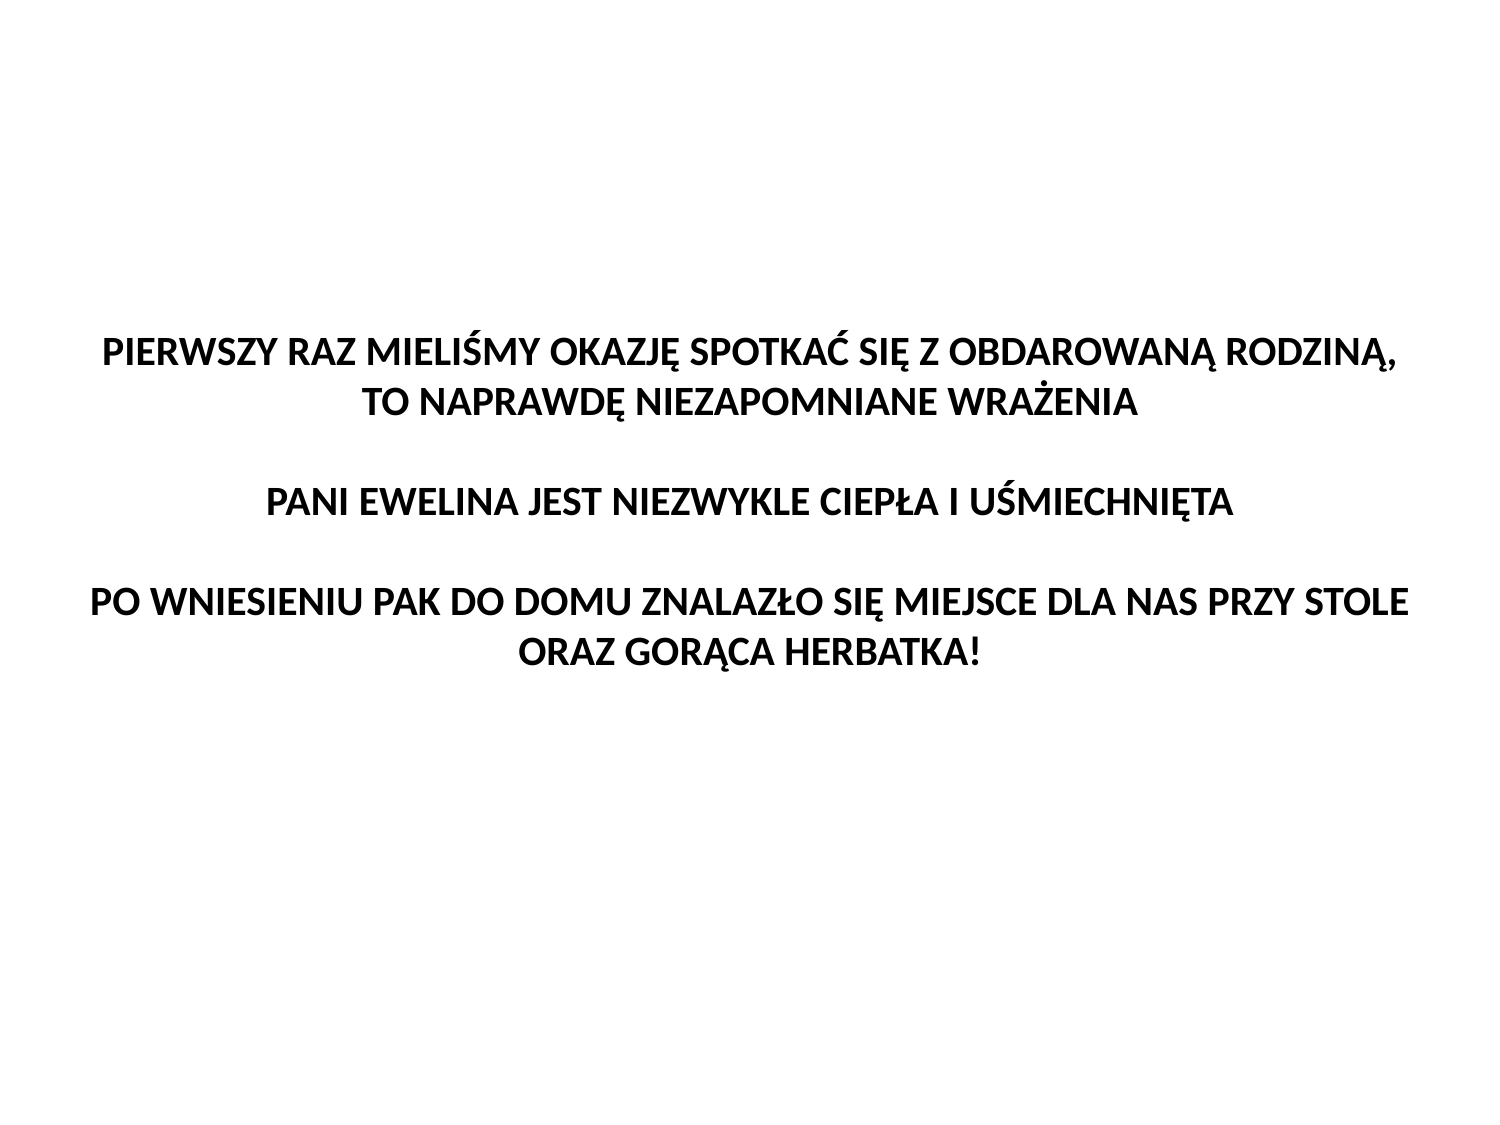

PIERWSZY RAZ MIELIŚMY OKAZJĘ SPOTKAĆ SIĘ Z OBDAROWANĄ RODZINĄ,
TO NAPRAWDĘ NIEZAPOMNIANE WRAŻENIA
PANI EWELINA JEST NIEZWYKLE CIEPŁA I UŚMIECHNIĘTA
PO WNIESIENIU PAK DO DOMU ZNALAZŁO SIĘ MIEJSCE DLA NAS PRZY STOLE
ORAZ GORĄCA HERBATKA!